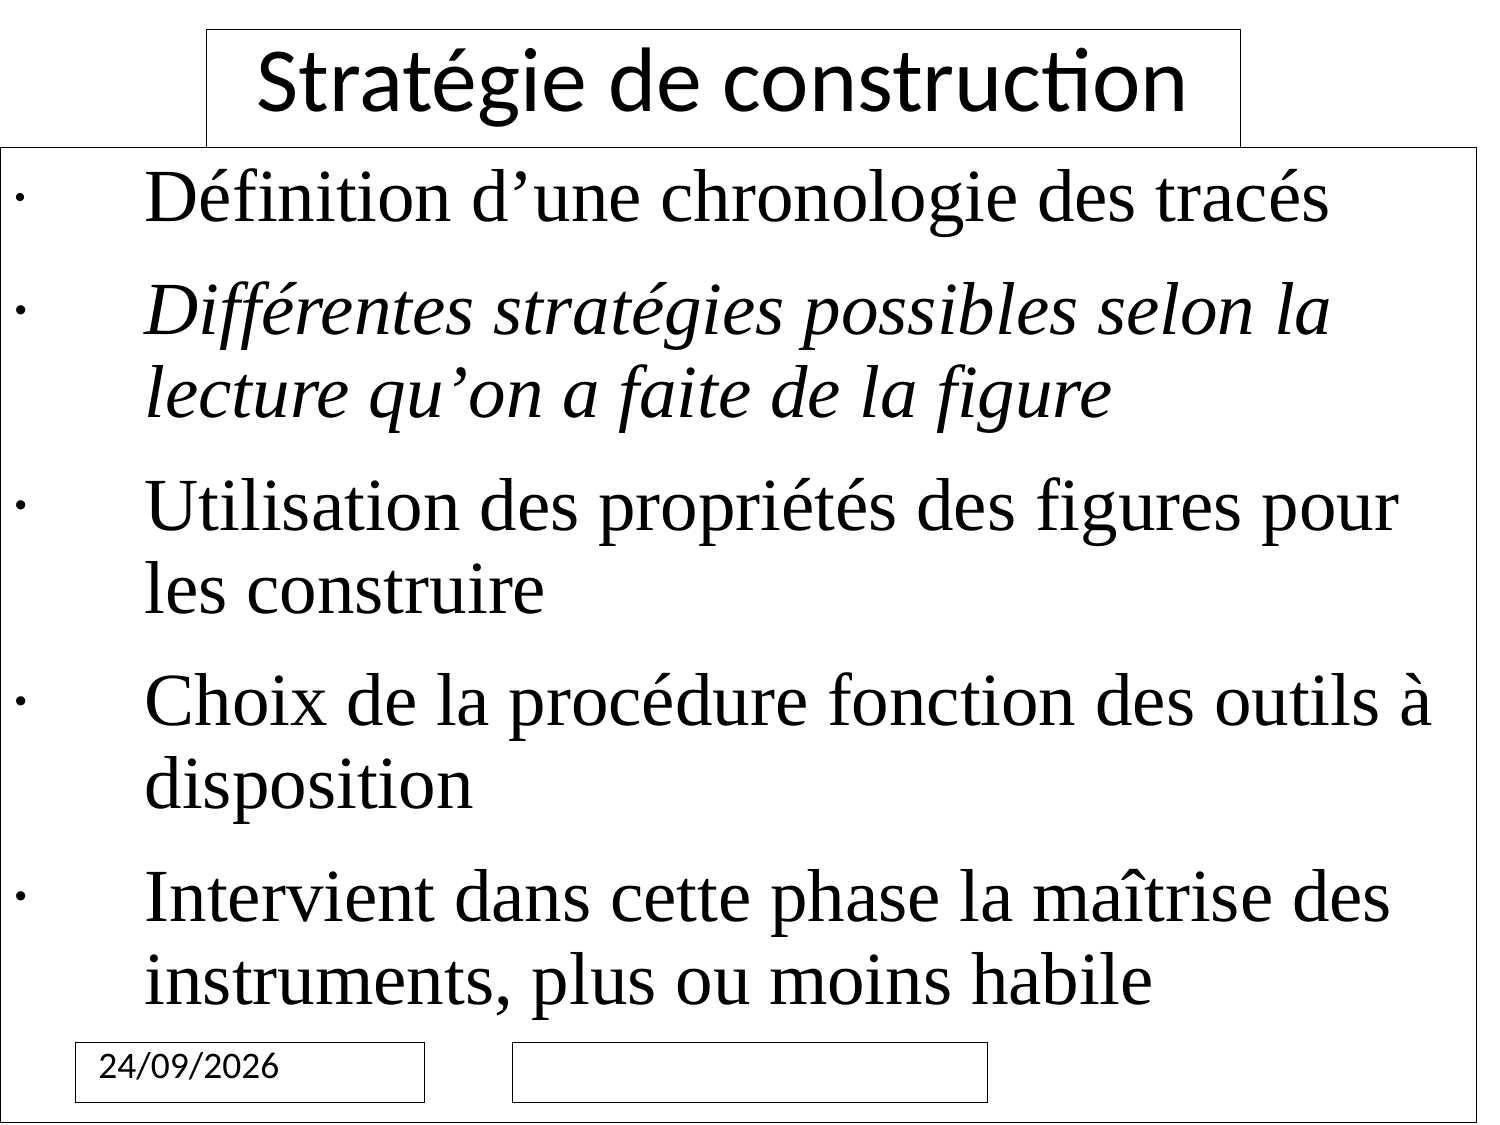

# Stratégie de construction
	Définition d’une chronologie des tracés
	Différentes stratégies possibles selon la 	lecture qu’on a faite de la figure
	Utilisation des propriétés des figures pour 	les construire
	Choix de la procédure fonction des outils à 	disposition
	Intervient dans cette phase la maîtrise des 	instruments, plus ou moins habile
Contrôle	A chaque étape ou à la fin
		Perceptif ou/et à l’aide des instruments